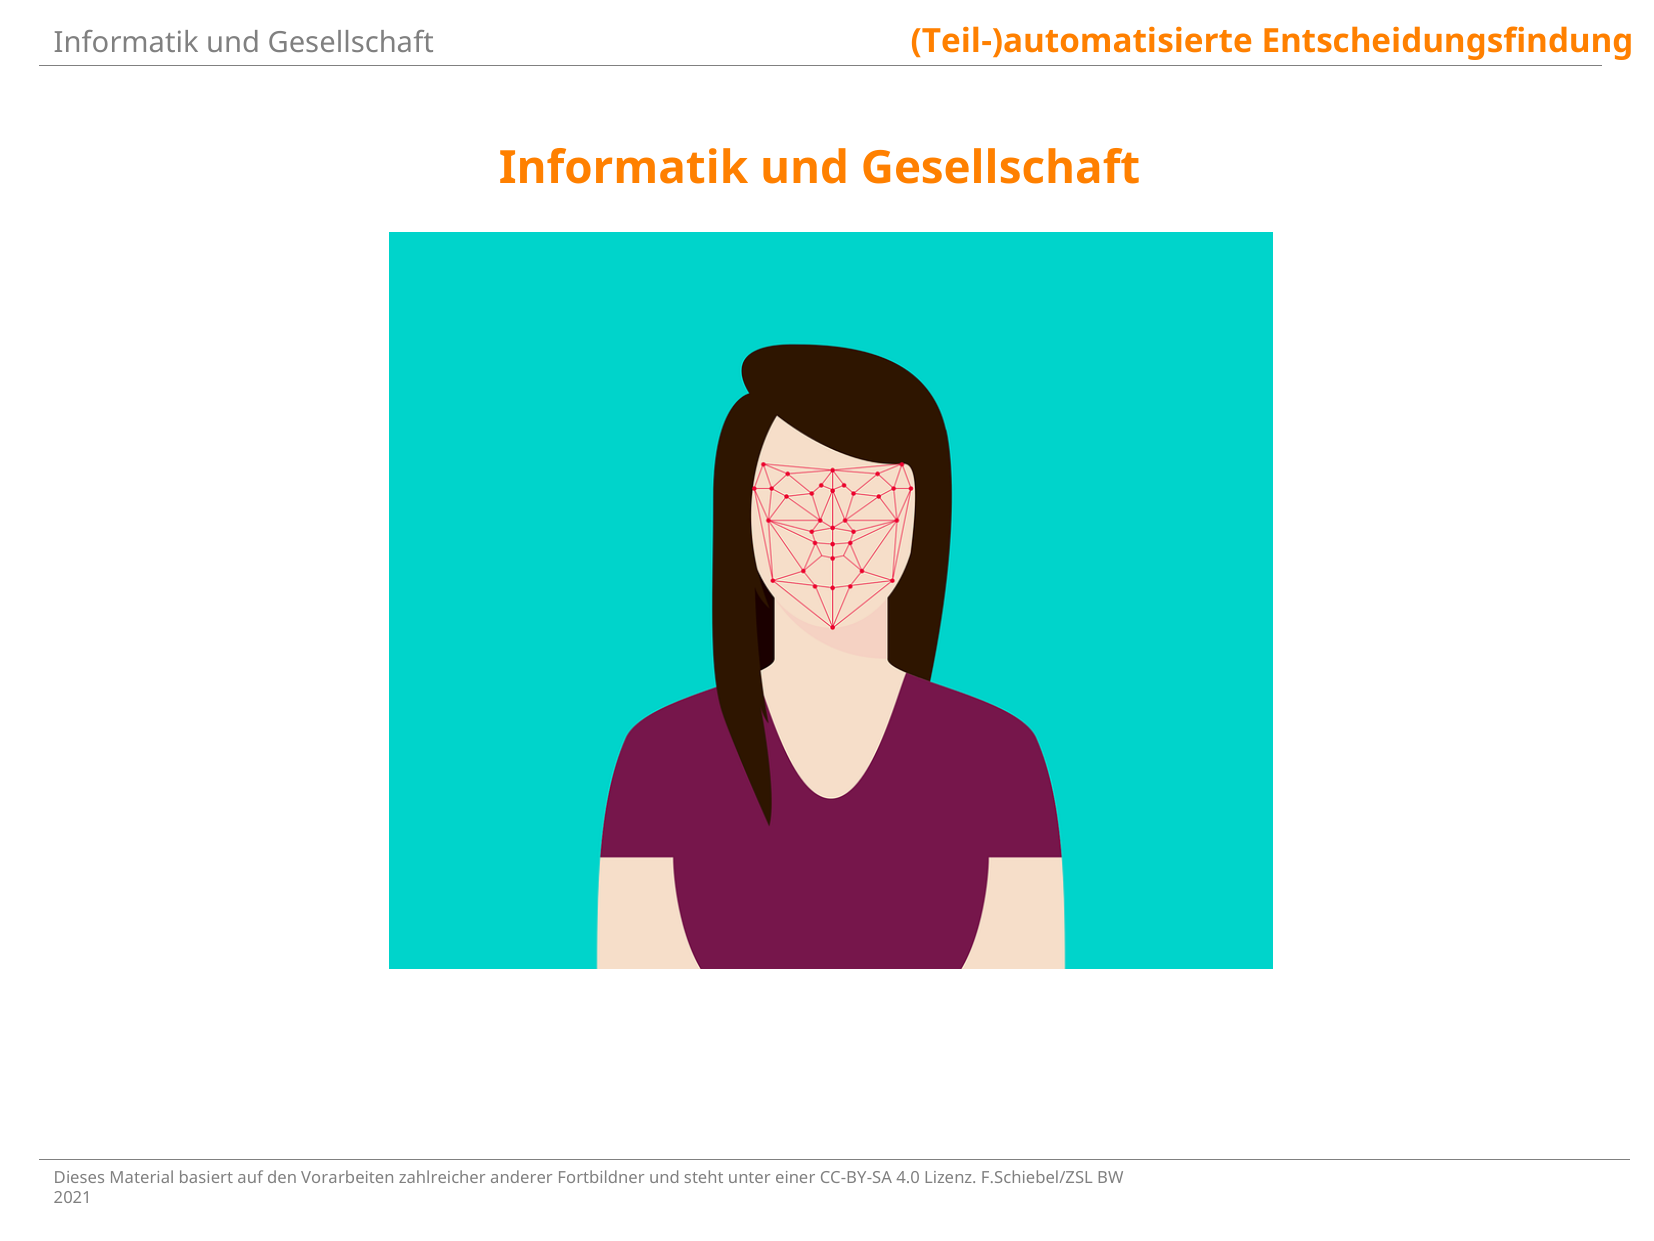

(Teil-)automatisierte Entscheidungsfindung
Informatik und Gesellschaft
Informatik und Gesellschaft